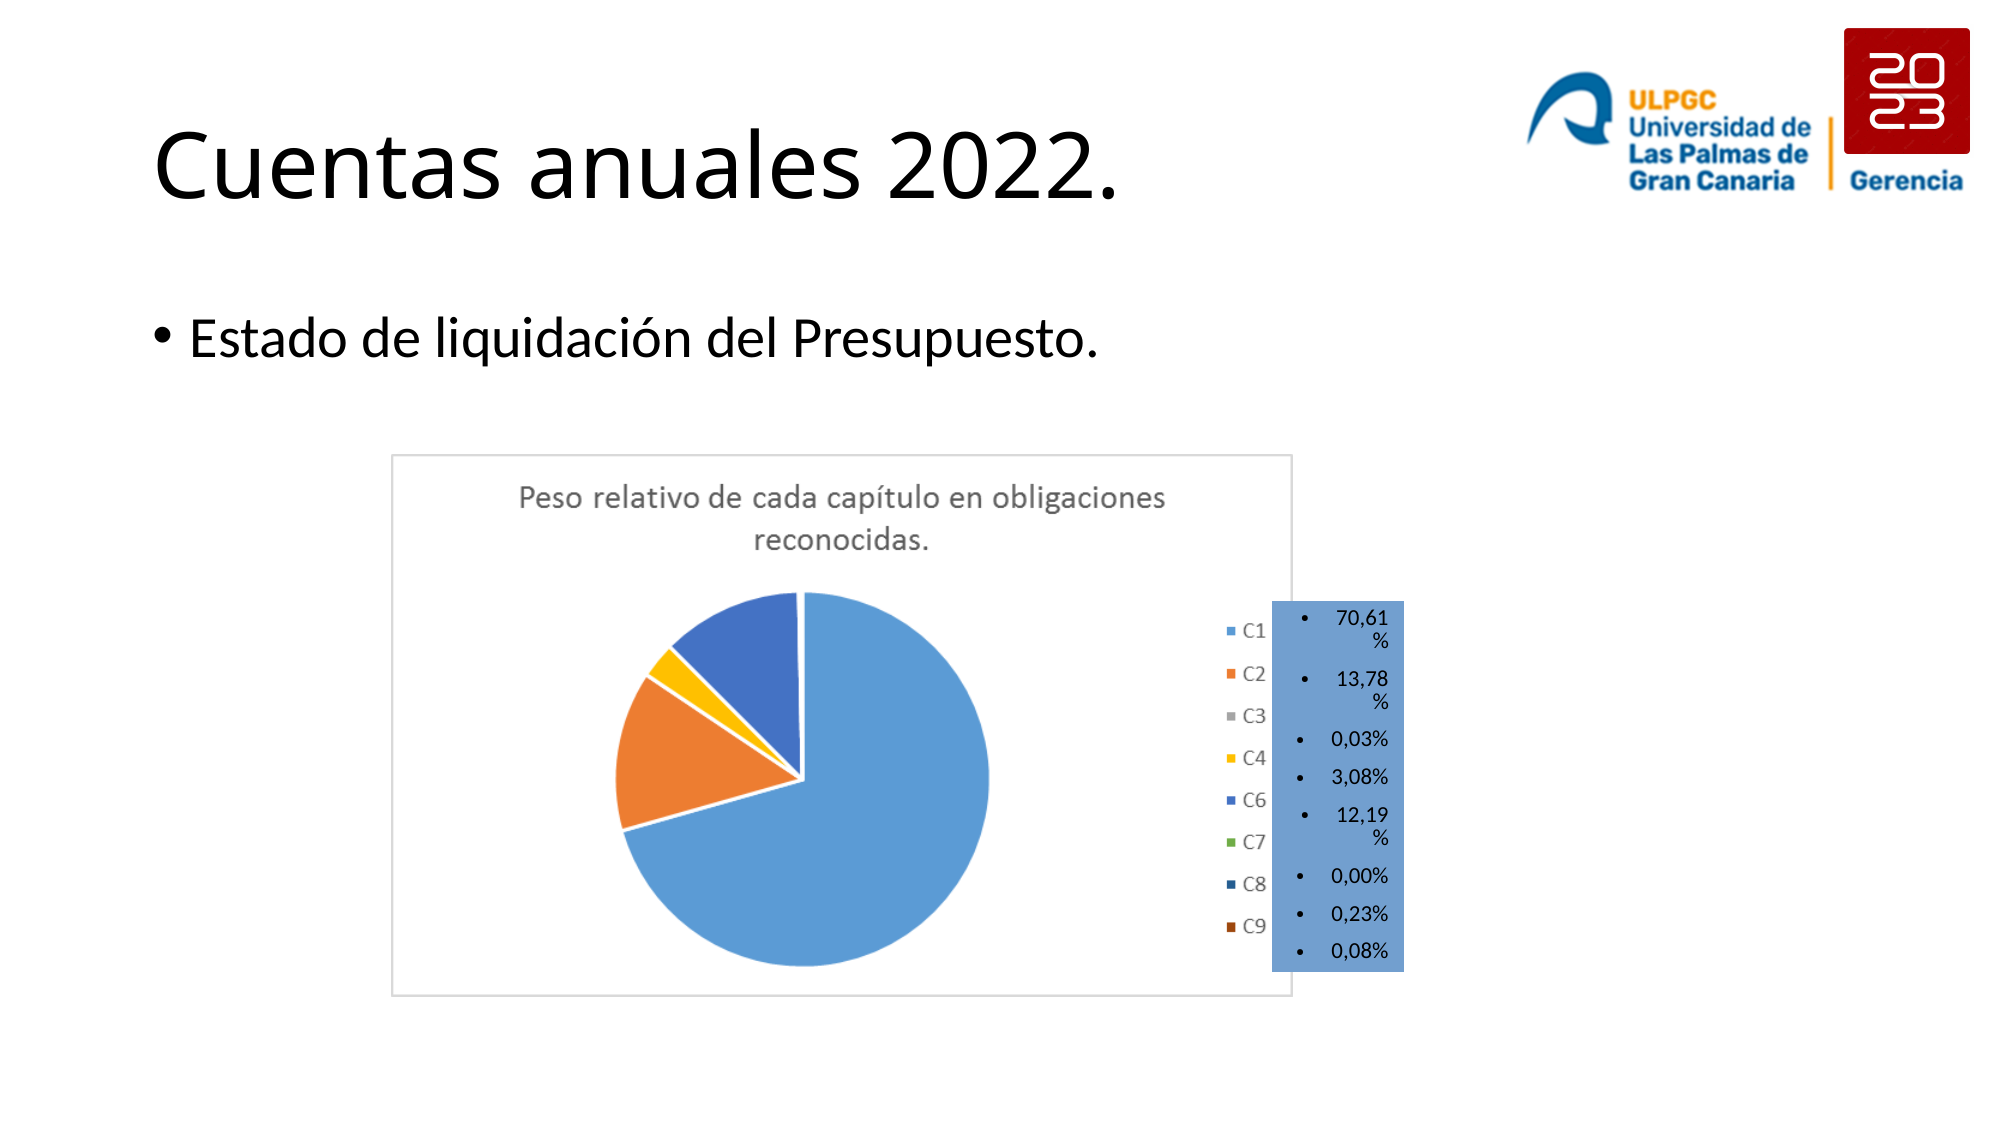

# Cuentas anuales 2022.
Estado de liquidación del Presupuesto.
| 70,61% |
| --- |
| 13,78% |
| 0,03% |
| 3,08% |
| 12,19% |
| 0,00% |
| 0,23% |
| 0,08% |